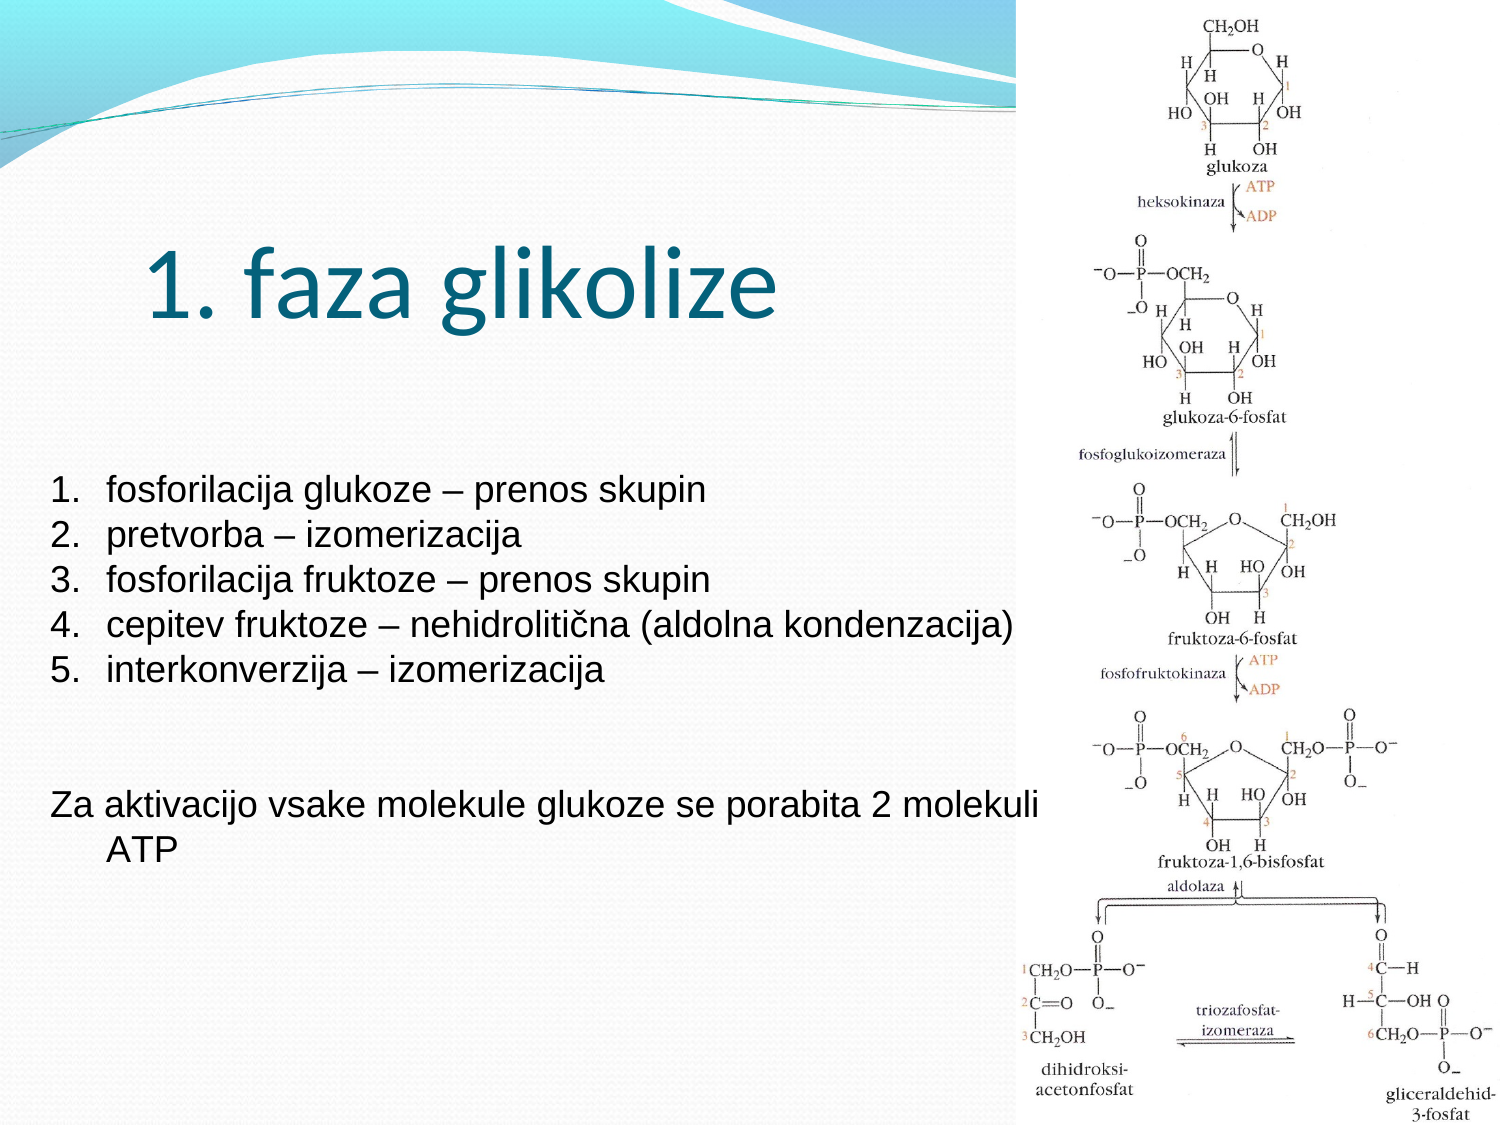

# 1. faza glikolize
fosforilacija glukoze – prenos skupin
pretvorba – izomerizacija
fosforilacija fruktoze – prenos skupin
cepitev fruktoze – nehidrolitična (aldolna kondenzacija)
interkonverzija – izomerizacija
Za aktivacijo vsake molekule glukoze se porabita 2 molekuli ATP